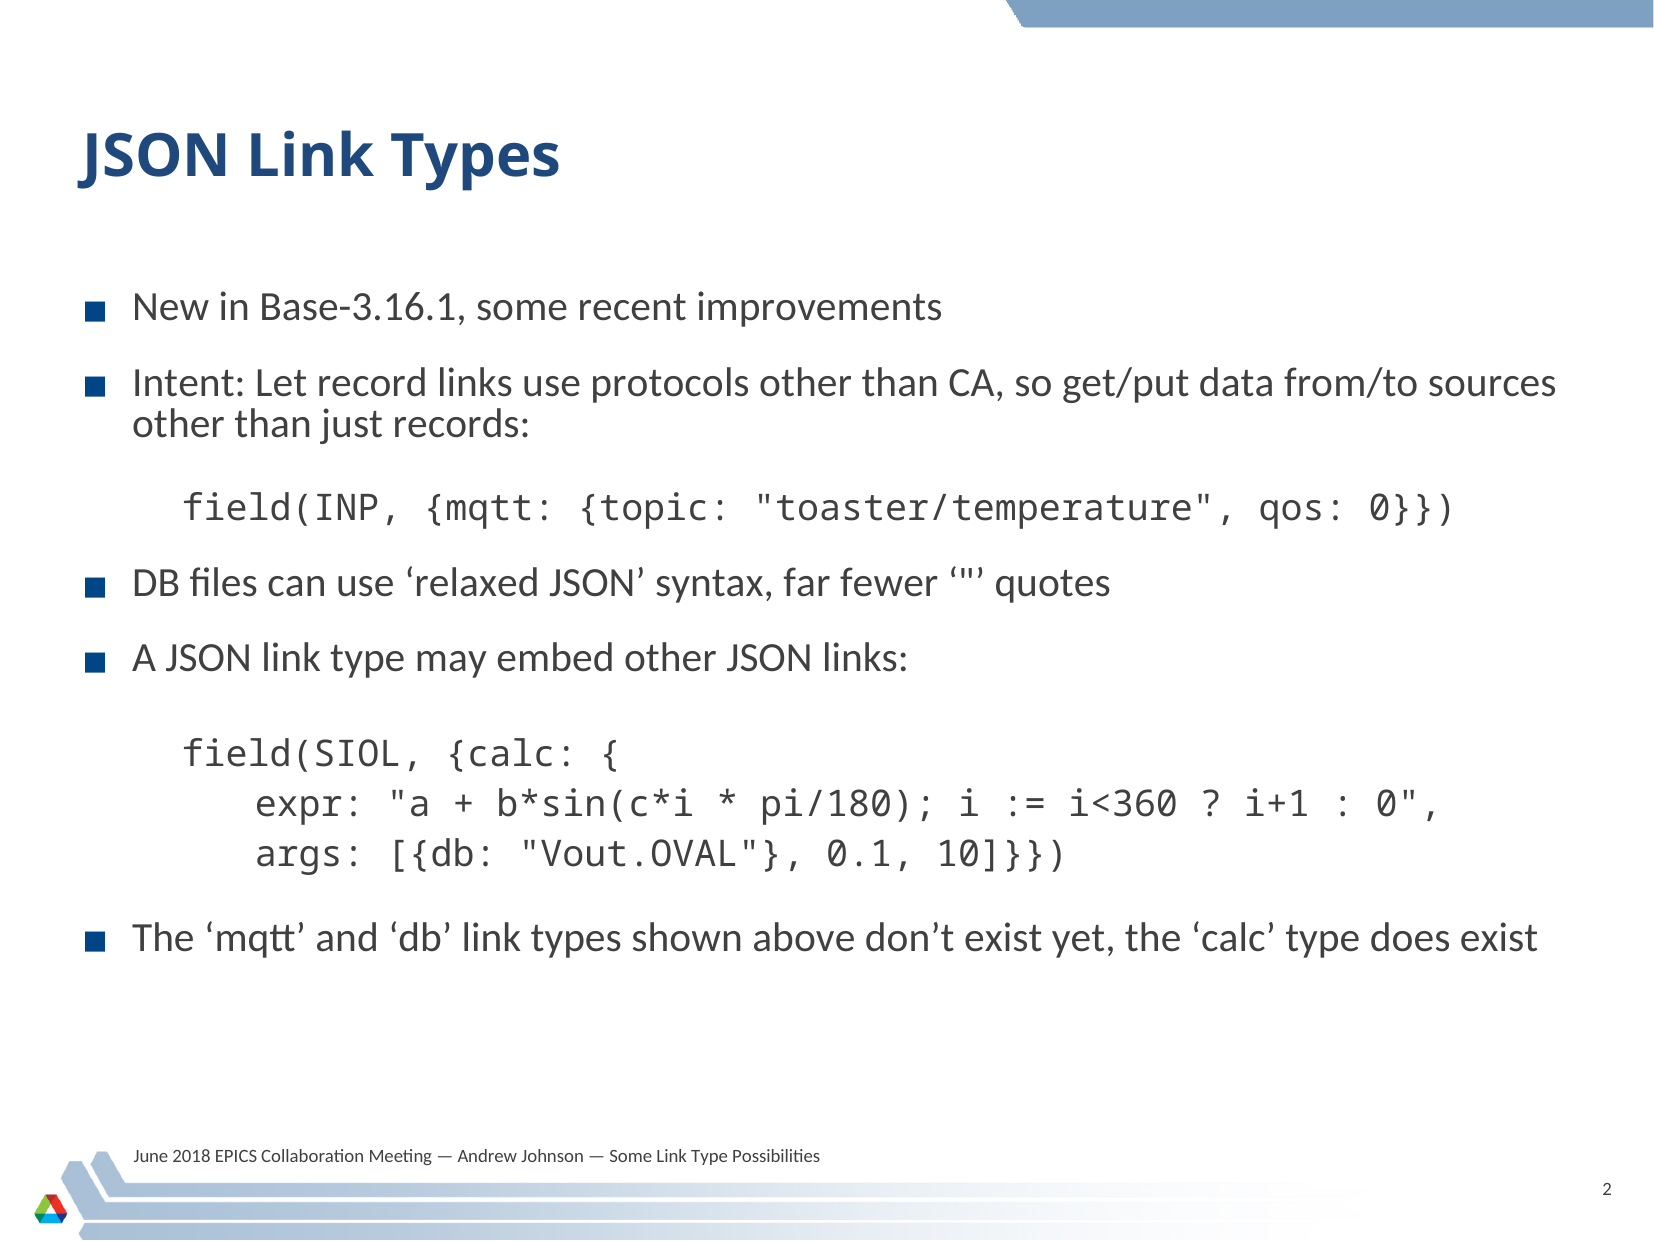

# JSON Link Types
New in Base-3.16.1, some recent improvements
Intent: Let record links use protocols other than CA, so get/put data from/to sources other than just records:
field(INP, {mqtt: {topic: "toaster/temperature", qos: 0}})
DB files can use ‘relaxed JSON’ syntax, far fewer ‘"’ quotes
A JSON link type may embed other JSON links:
field(SIOL, {calc: {
	expr: "a + b*sin(c*i * pi/180); i := i<360 ? i+1 : 0",
	args: [{db: "Vout.OVAL"}, 0.1, 10]}})
The ‘mqtt’ and ‘db’ link types shown above don’t exist yet, the ‘calc’ type does exist
June 2018 EPICS Collaboration Meeting — Andrew Johnson — Some Link Type Possibilities
2